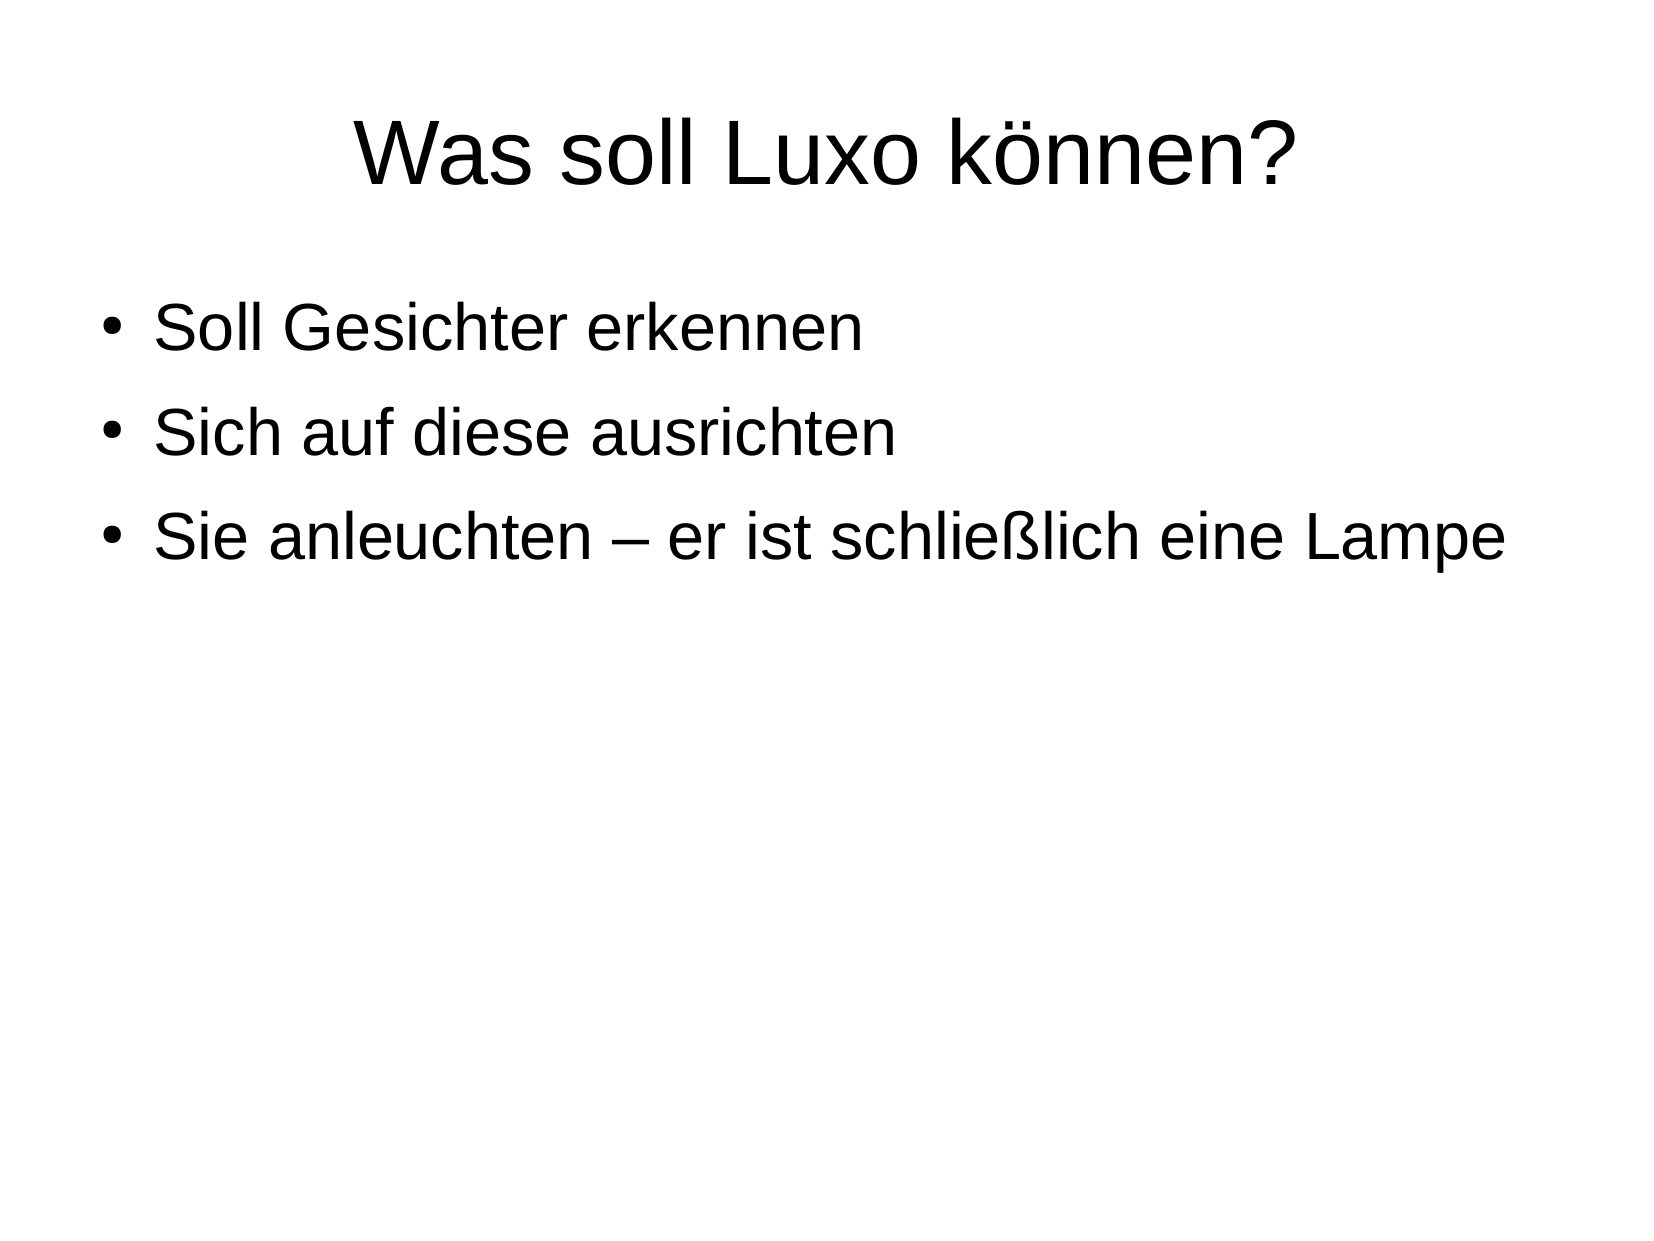

# Was soll Luxo können?
Soll Gesichter erkennen
Sich auf diese ausrichten
Sie anleuchten – er ist schließlich eine Lampe